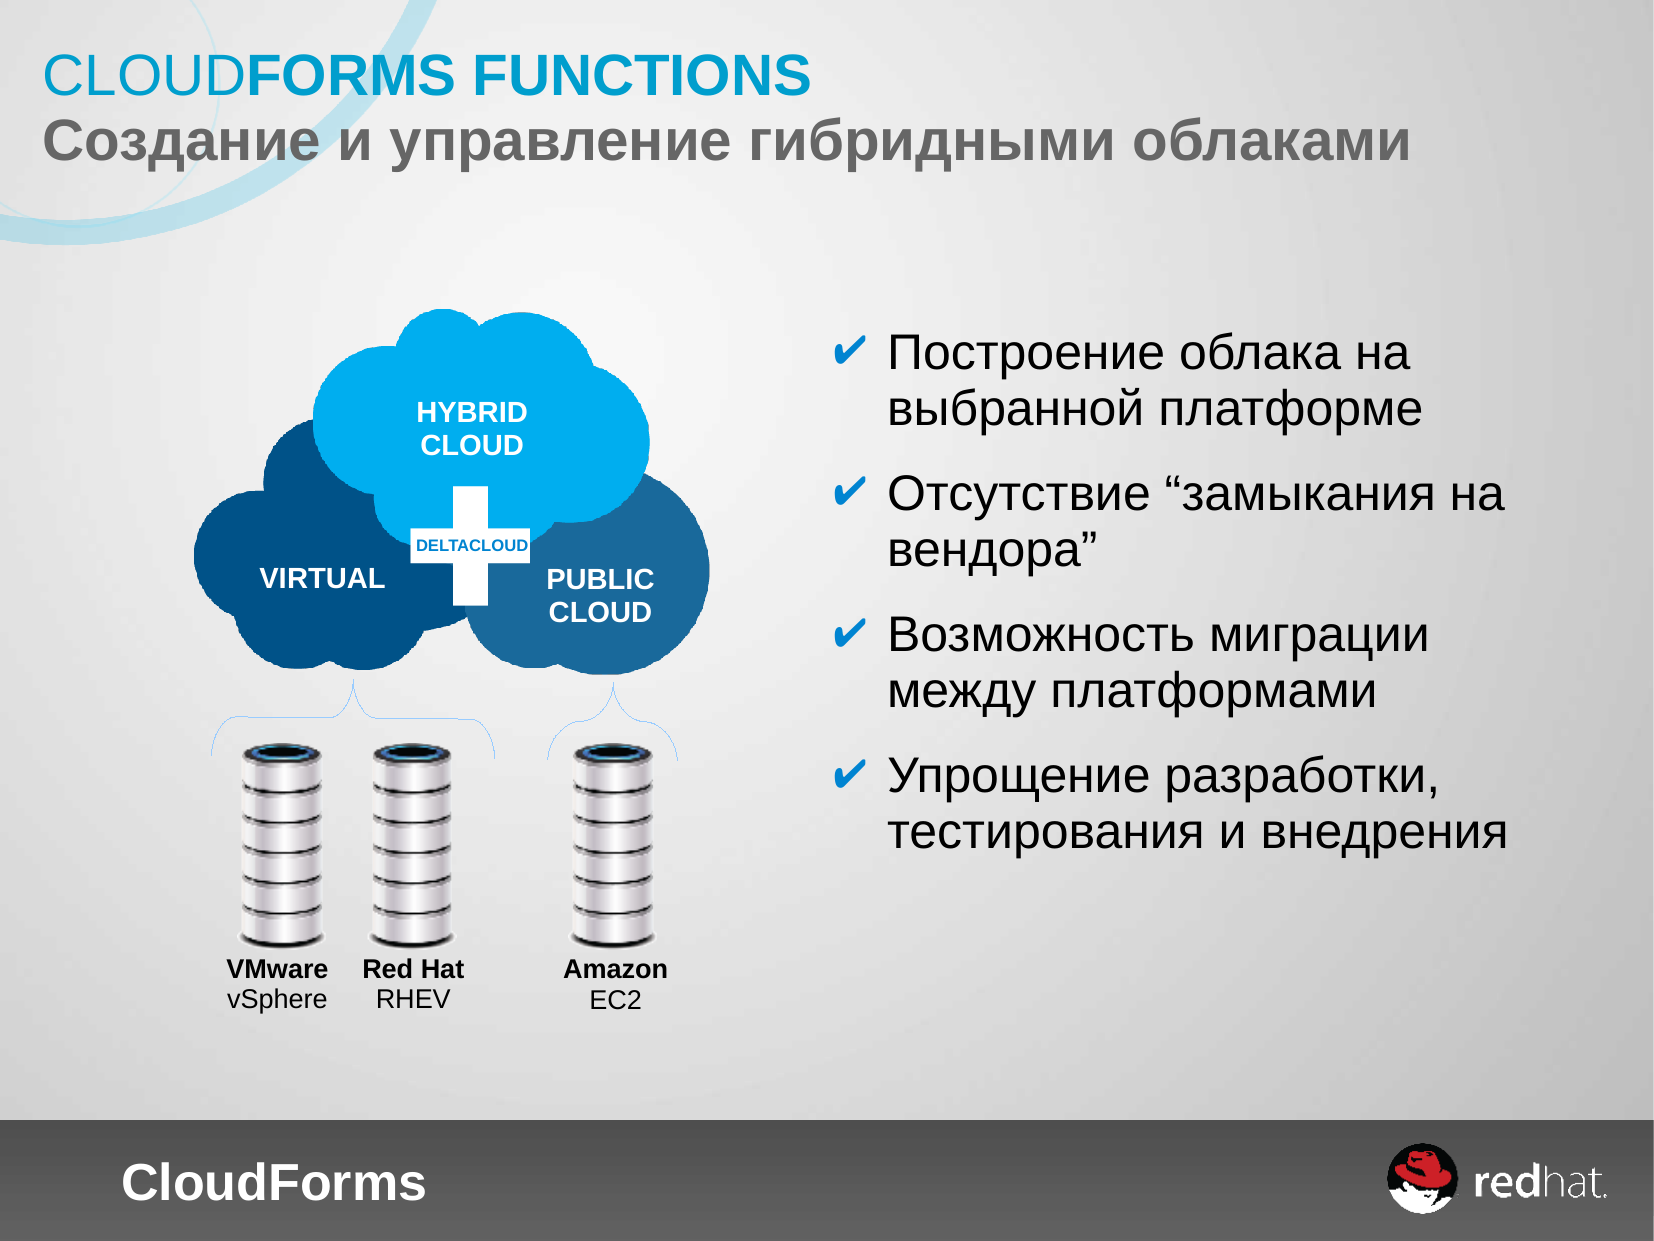

CLOUDFORMS FUNCTIONS
Создание и управление гибридными облаками
# Построение облака на выбранной платформе
Отсутствие “замыкания на вендора”
Возможность миграции между платформами
Упрощение разработки, тестирования и внедрения
HYBRID CLOUD
DELTACLOUD
VIRTUAL
PUBLIC
CLOUD
VMware
vSphere
Red Hat
RHEV
Amazon
EC2